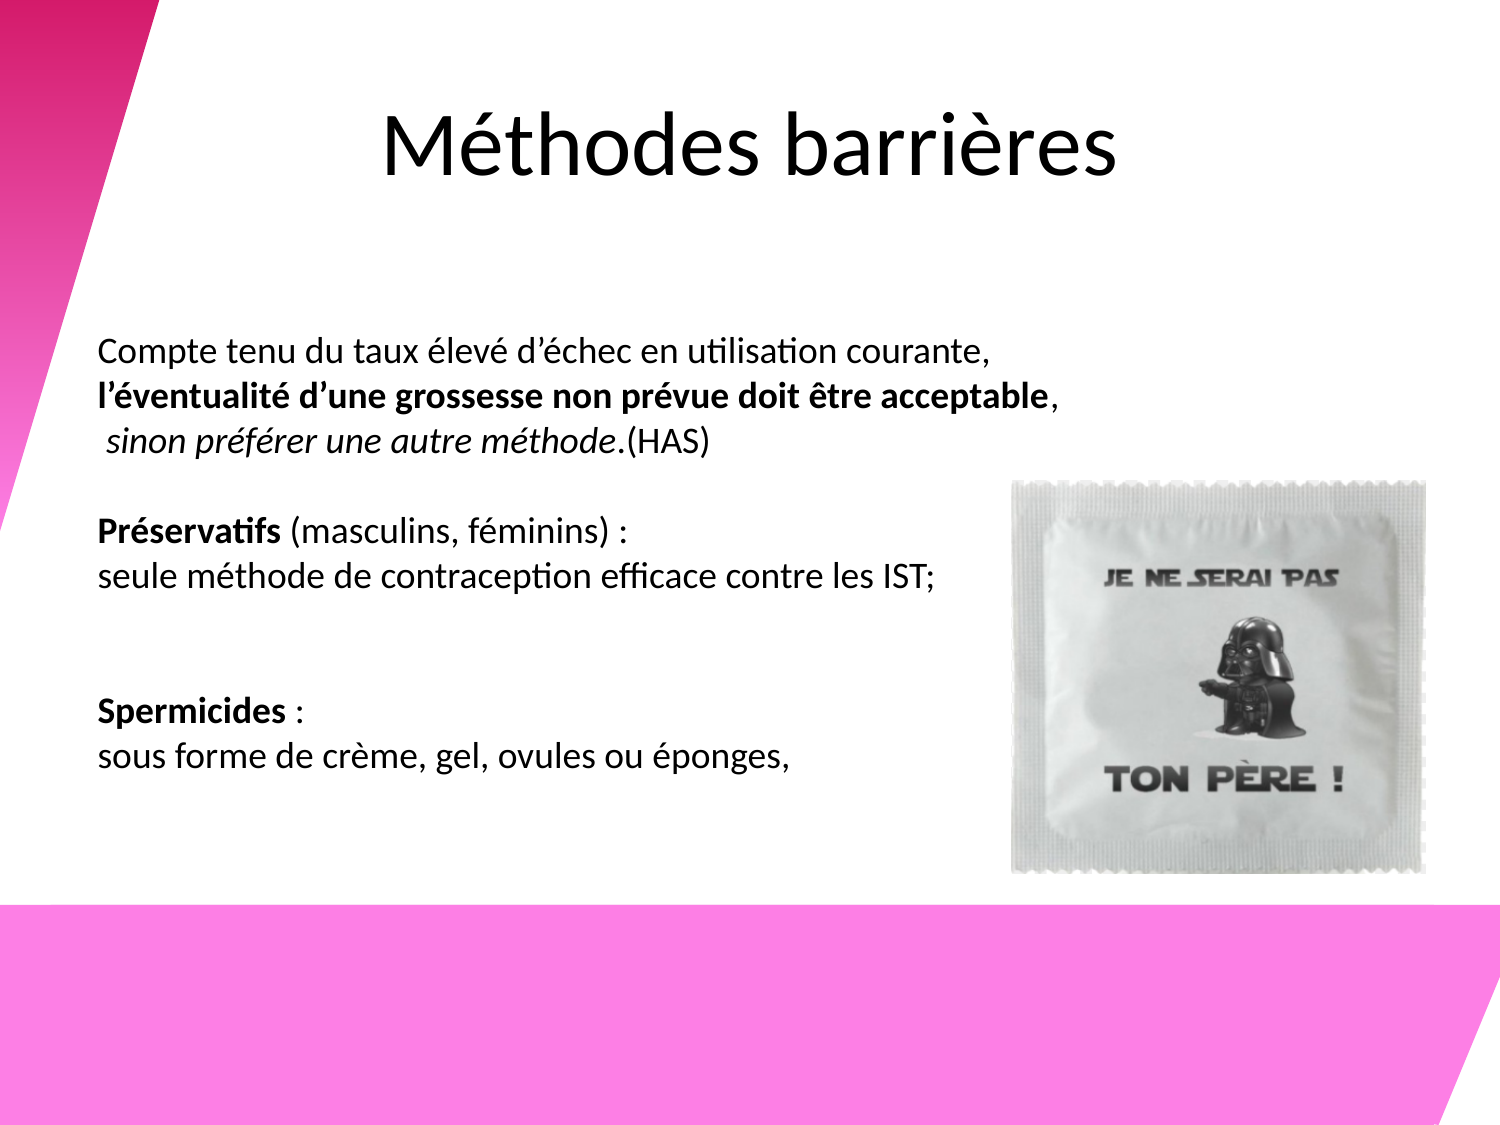

# Méthodes barrières
Compte tenu du taux élevé d’échec en utilisation courante,
l’éventualité d’une grossesse non prévue doit être acceptable,
 sinon préférer une autre méthode.(HAS)
Préservatifs (masculins, féminins) :
seule méthode de contraception efficace contre les IST;
Spermicides :
sous forme de crème, gel, ovules ou éponges,